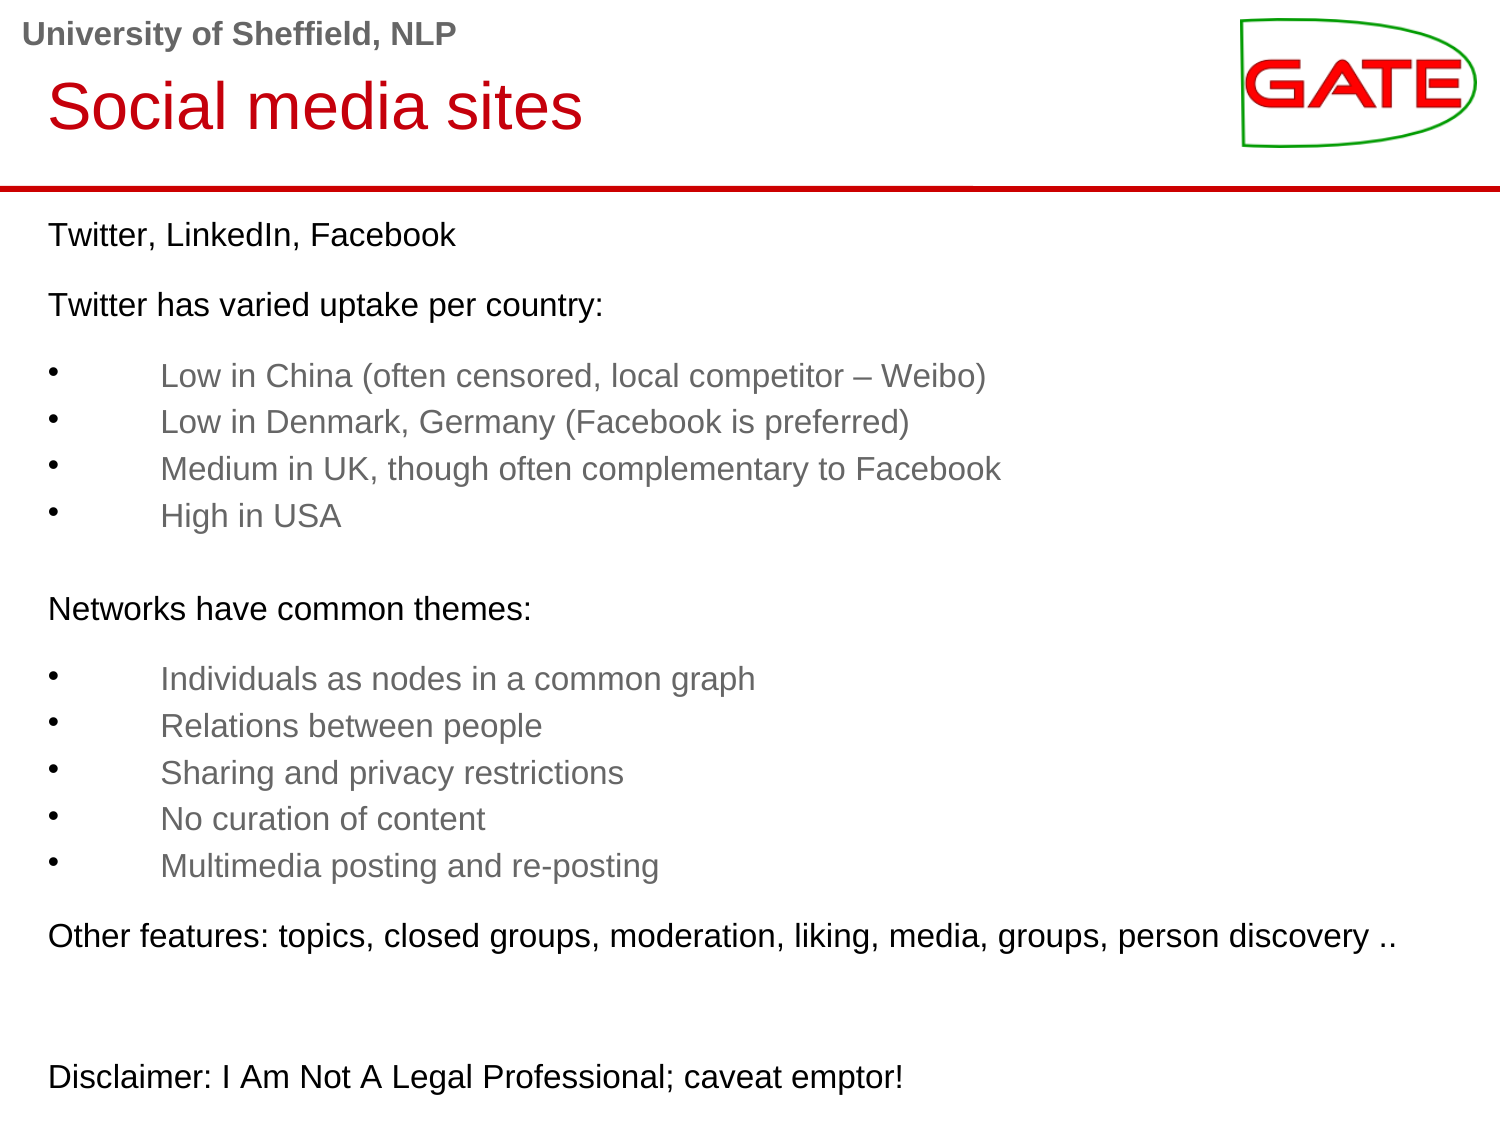

Social media sites
Twitter, LinkedIn, Facebook
Twitter has varied uptake per country:
Low in China (often censored, local competitor – Weibo)
Low in Denmark, Germany (Facebook is preferred)
Medium in UK, though often complementary to Facebook
High in USA
Networks have common themes:
Individuals as nodes in a common graph
Relations between people
Sharing and privacy restrictions
No curation of content
Multimedia posting and re-posting
Other features: topics, closed groups, moderation, liking, media, groups, person discovery ..
Disclaimer: I Am Not A Legal Professional; caveat emptor!